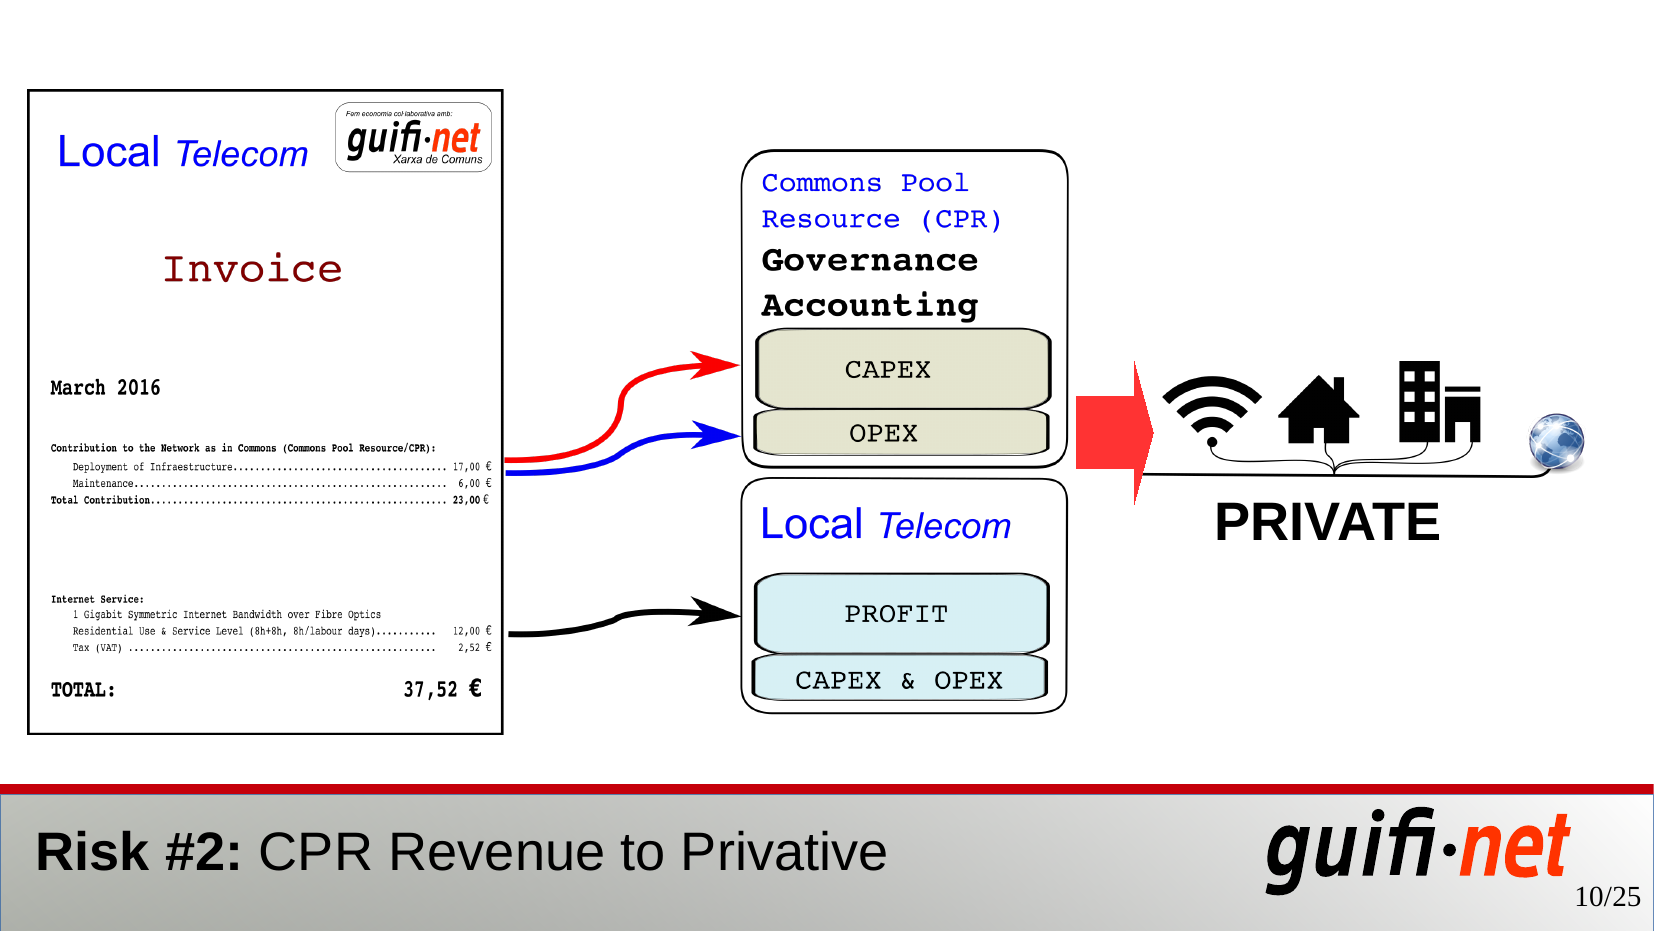

PRIVATE
# Risk #2: CPR Revenue to Privative